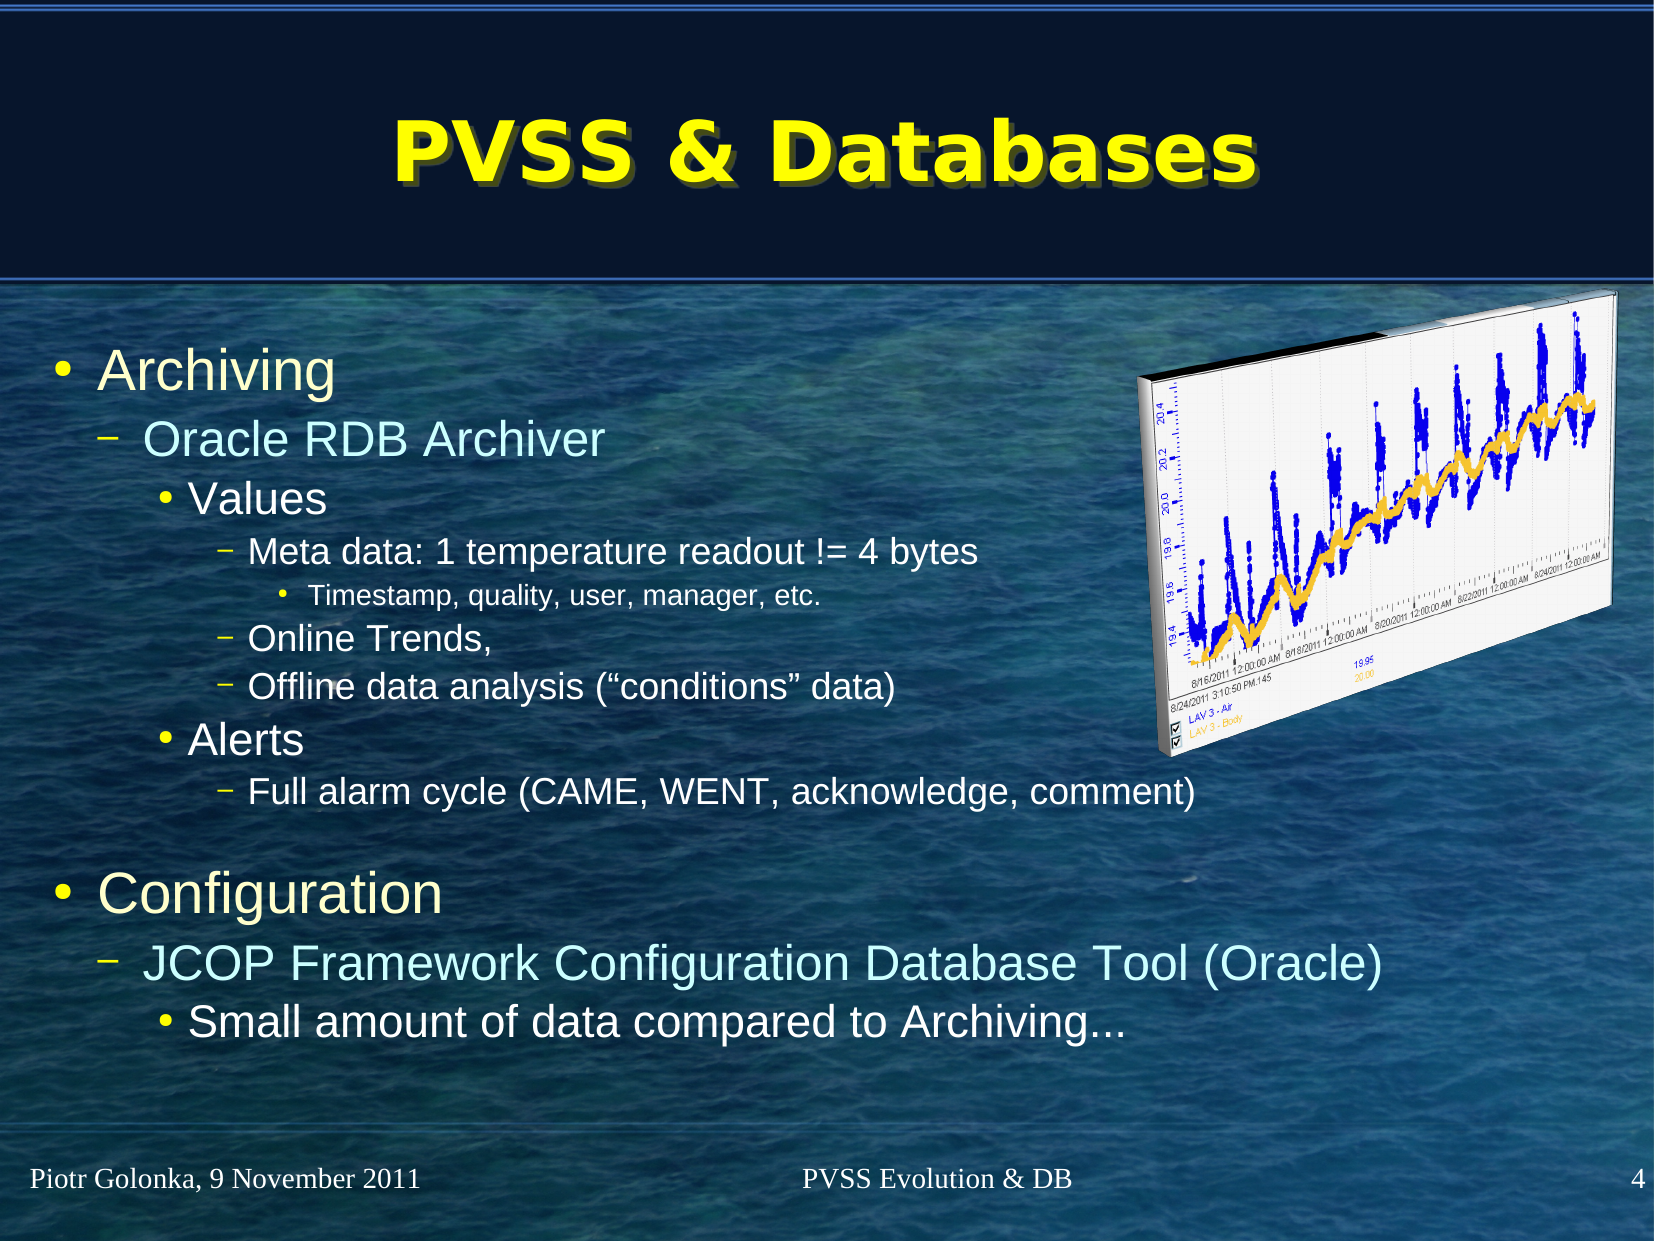

# PVSS & Databases
Archiving
Oracle RDB Archiver
Values
Meta data: 1 temperature readout != 4 bytes
Timestamp, quality, user, manager, etc.
Online Trends,
Offline data analysis (“conditions” data)
Alerts
Full alarm cycle (CAME, WENT, acknowledge, comment)
Configuration
JCOP Framework Configuration Database Tool (Oracle)
Small amount of data compared to Archiving...
Piotr Golonka, 9 November 2011
PVSS Evolution & DB
4